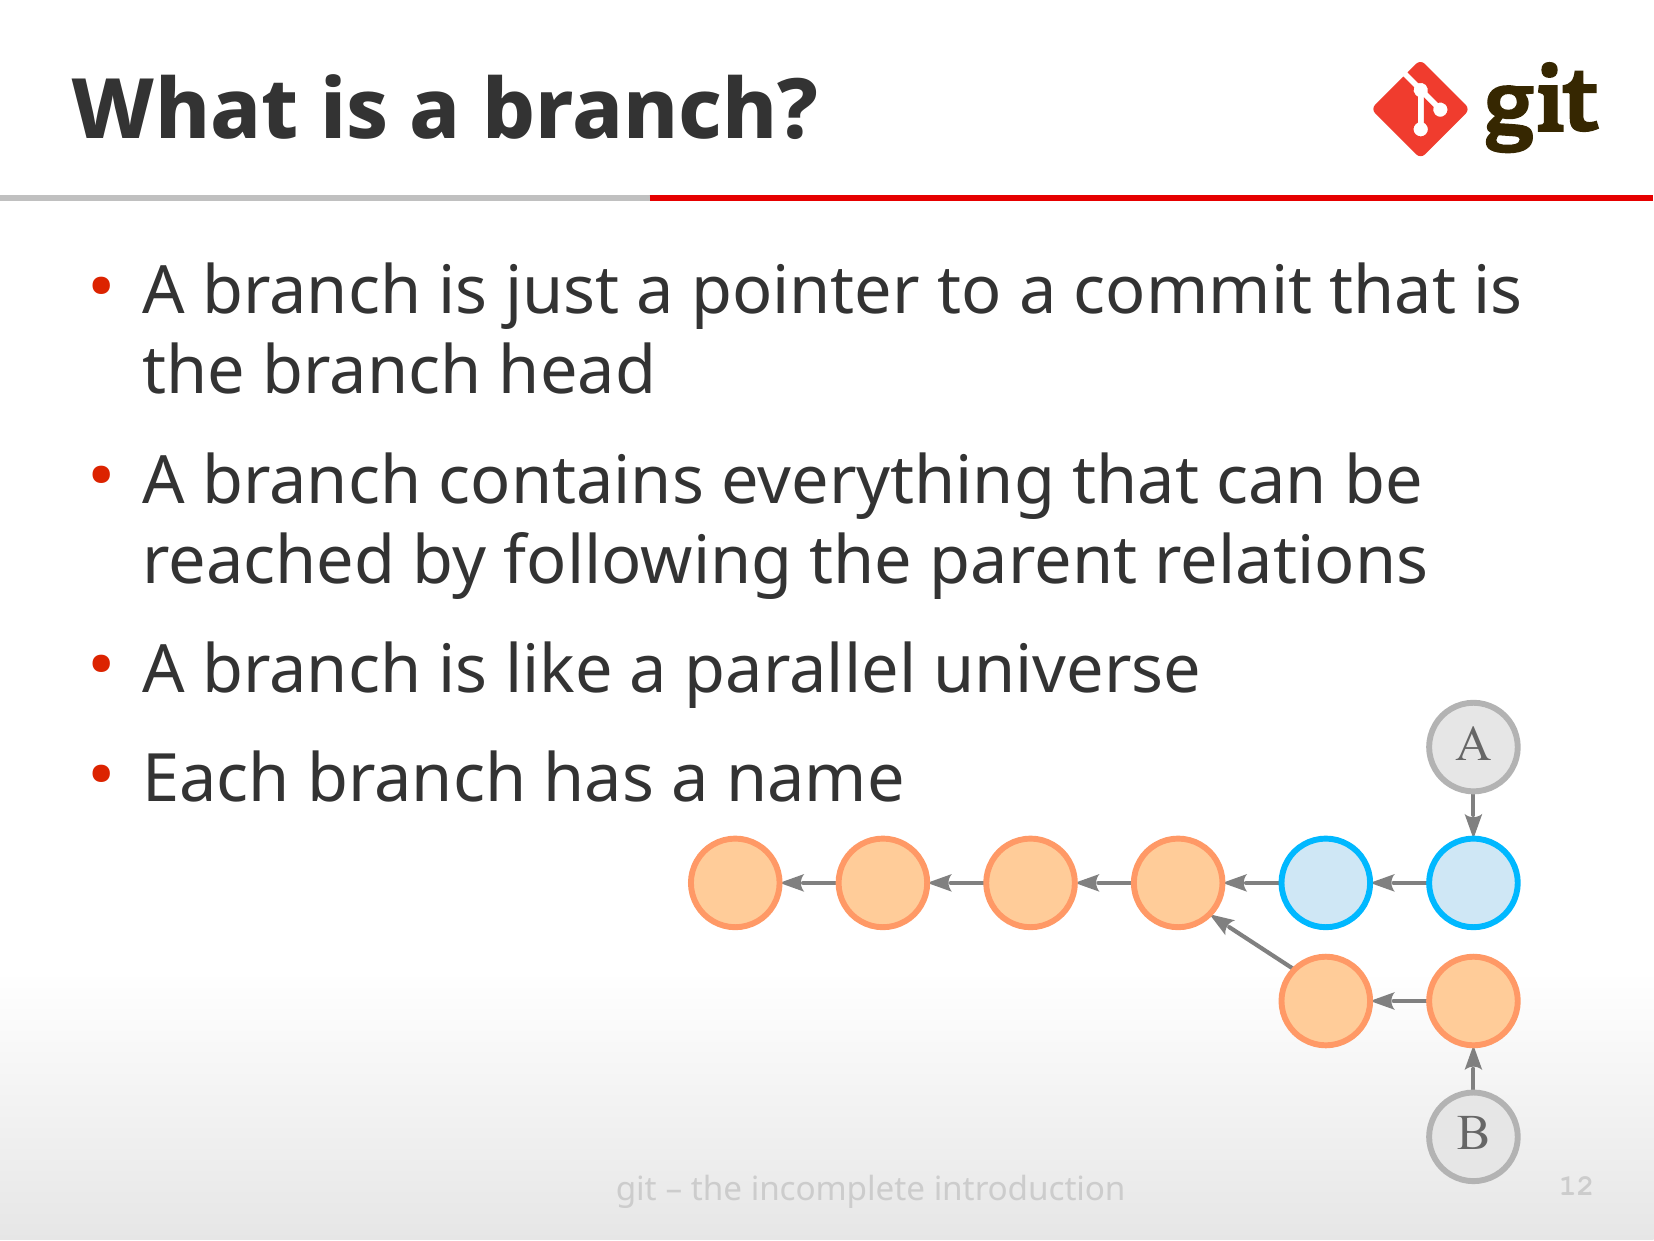

# What is a branch?
A branch is just a pointer to a commit that is the branch head
A branch contains everything that can be reached by following the parent relations
A branch is like a parallel universe
Each branch has a name
A
B
12